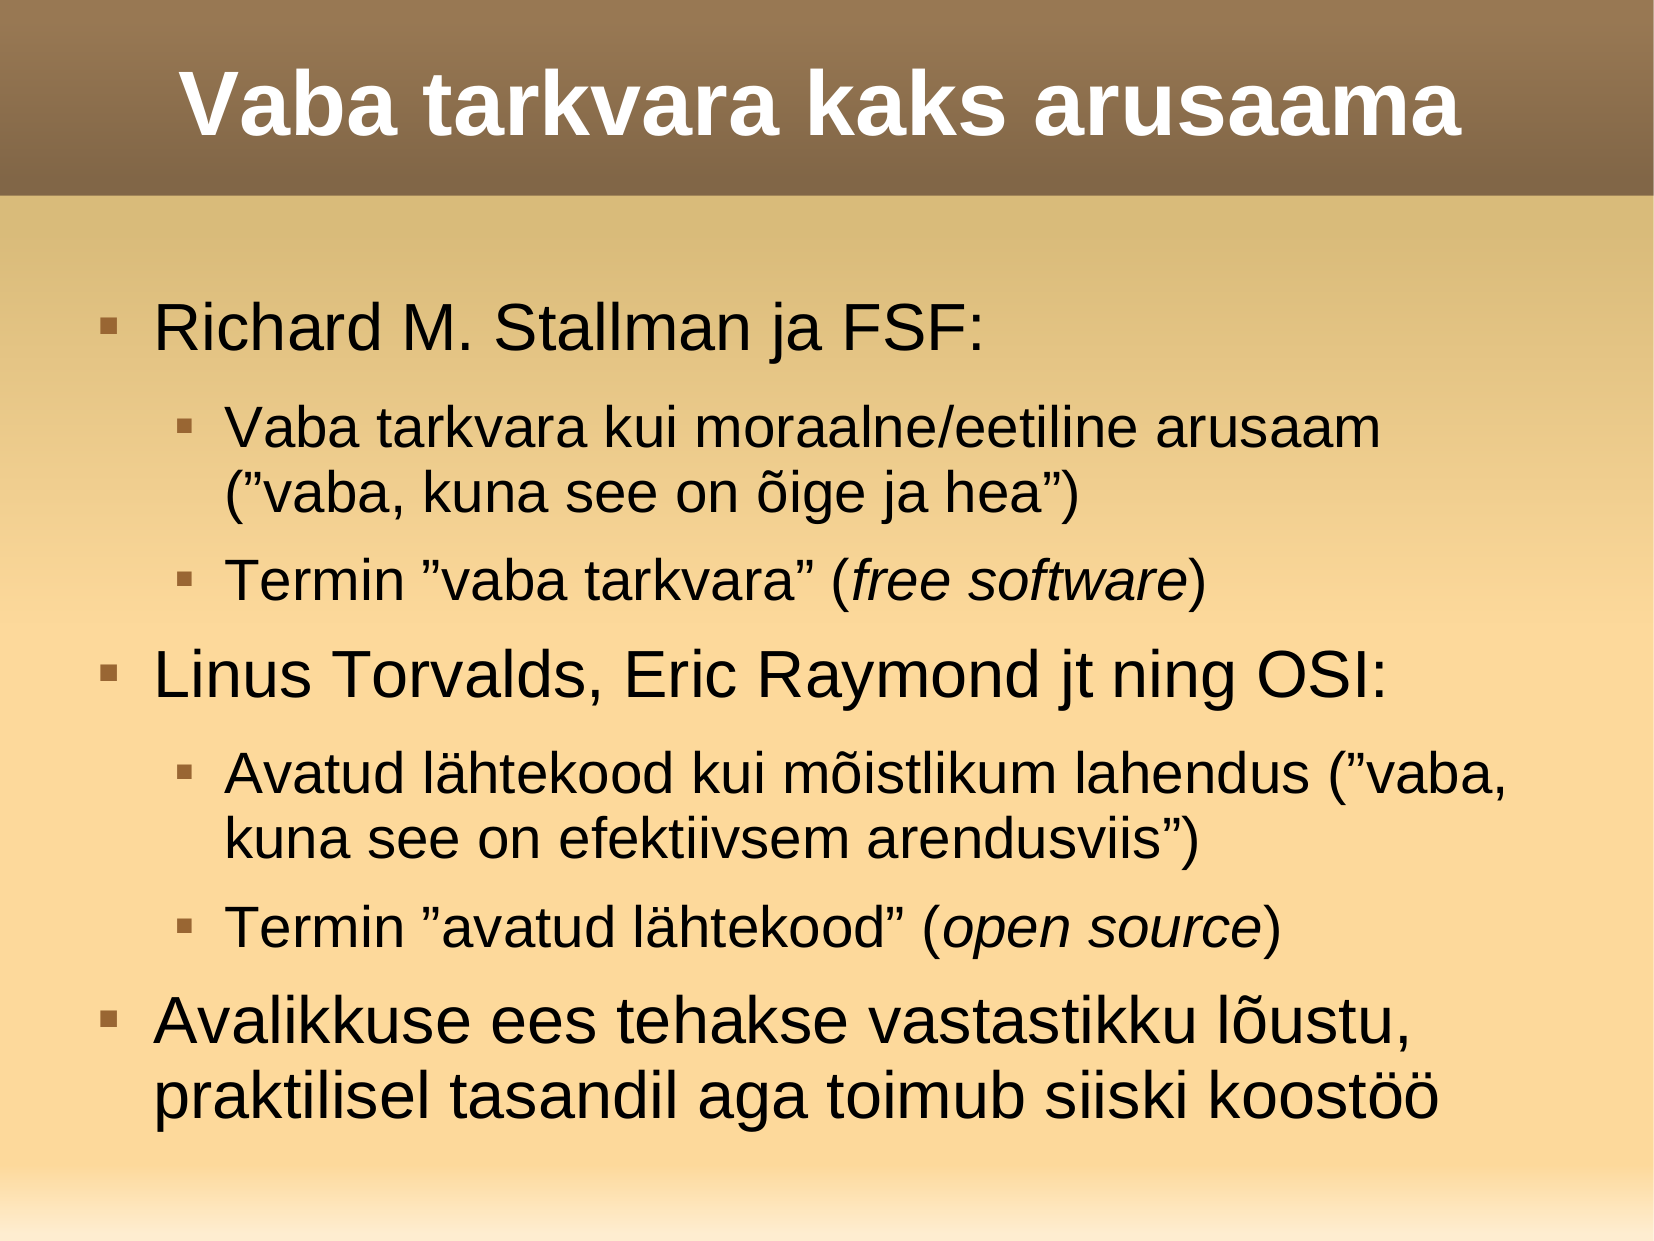

# Vaba tarkvara kaks arusaama
Richard M. Stallman ja FSF:
Vaba tarkvara kui moraalne/eetiline arusaam (”vaba, kuna see on õige ja hea”)
Termin ”vaba tarkvara” (free software)
Linus Torvalds, Eric Raymond jt ning OSI:
Avatud lähtekood kui mõistlikum lahendus (”vaba, kuna see on efektiivsem arendusviis”)
Termin ”avatud lähtekood” (open source)
Avalikkuse ees tehakse vastastikku lõustu, praktilisel tasandil aga toimub siiski koostöö